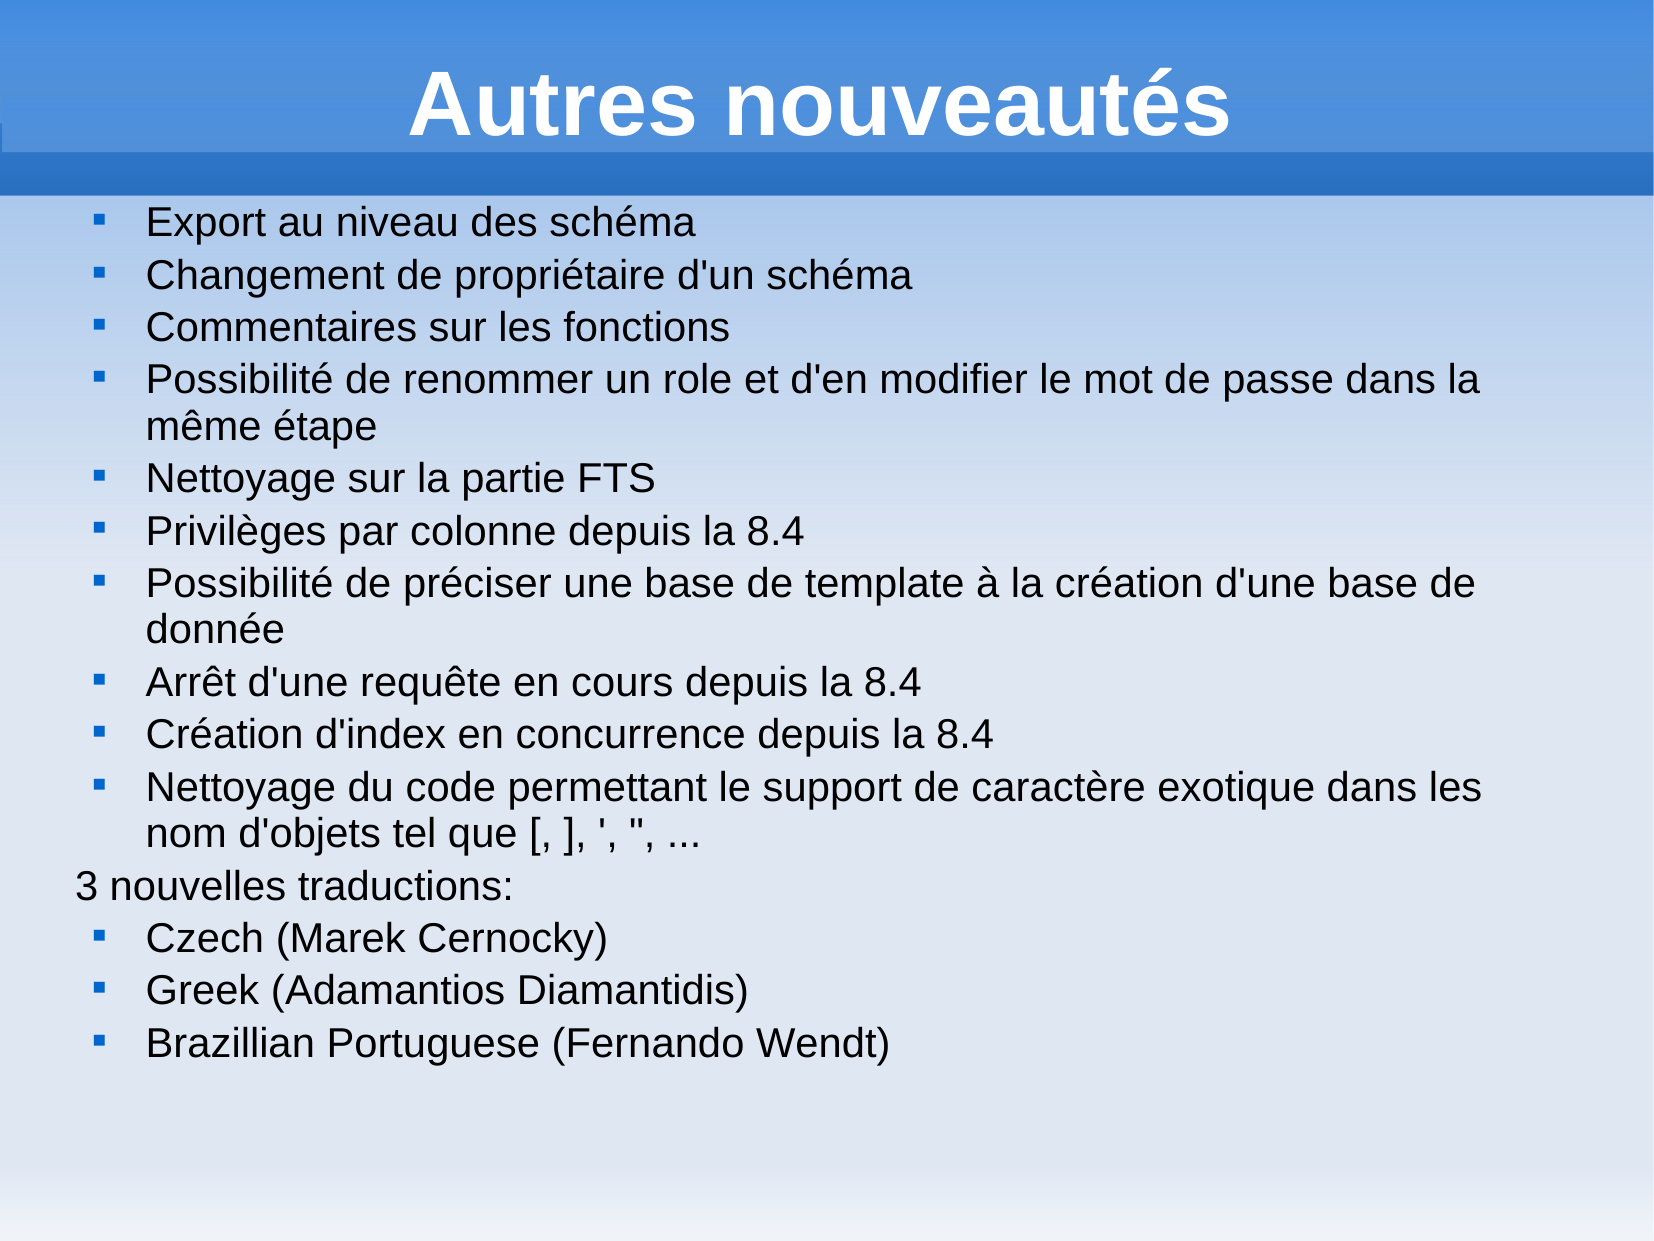

# Autres nouveautés
Export au niveau des schéma
Changement de propriétaire d'un schéma
Commentaires sur les fonctions
Possibilité de renommer un role et d'en modifier le mot de passe dans la même étape
Nettoyage sur la partie FTS
Privilèges par colonne depuis la 8.4
Possibilité de préciser une base de template à la création d'une base de donnée
Arrêt d'une requête en cours depuis la 8.4
Création d'index en concurrence depuis la 8.4
Nettoyage du code permettant le support de caractère exotique dans les nom d'objets tel que [, ], ', ", ...
3 nouvelles traductions:
Czech (Marek Cernocky)
Greek (Adamantios Diamantidis)
Brazillian Portuguese (Fernando Wendt)